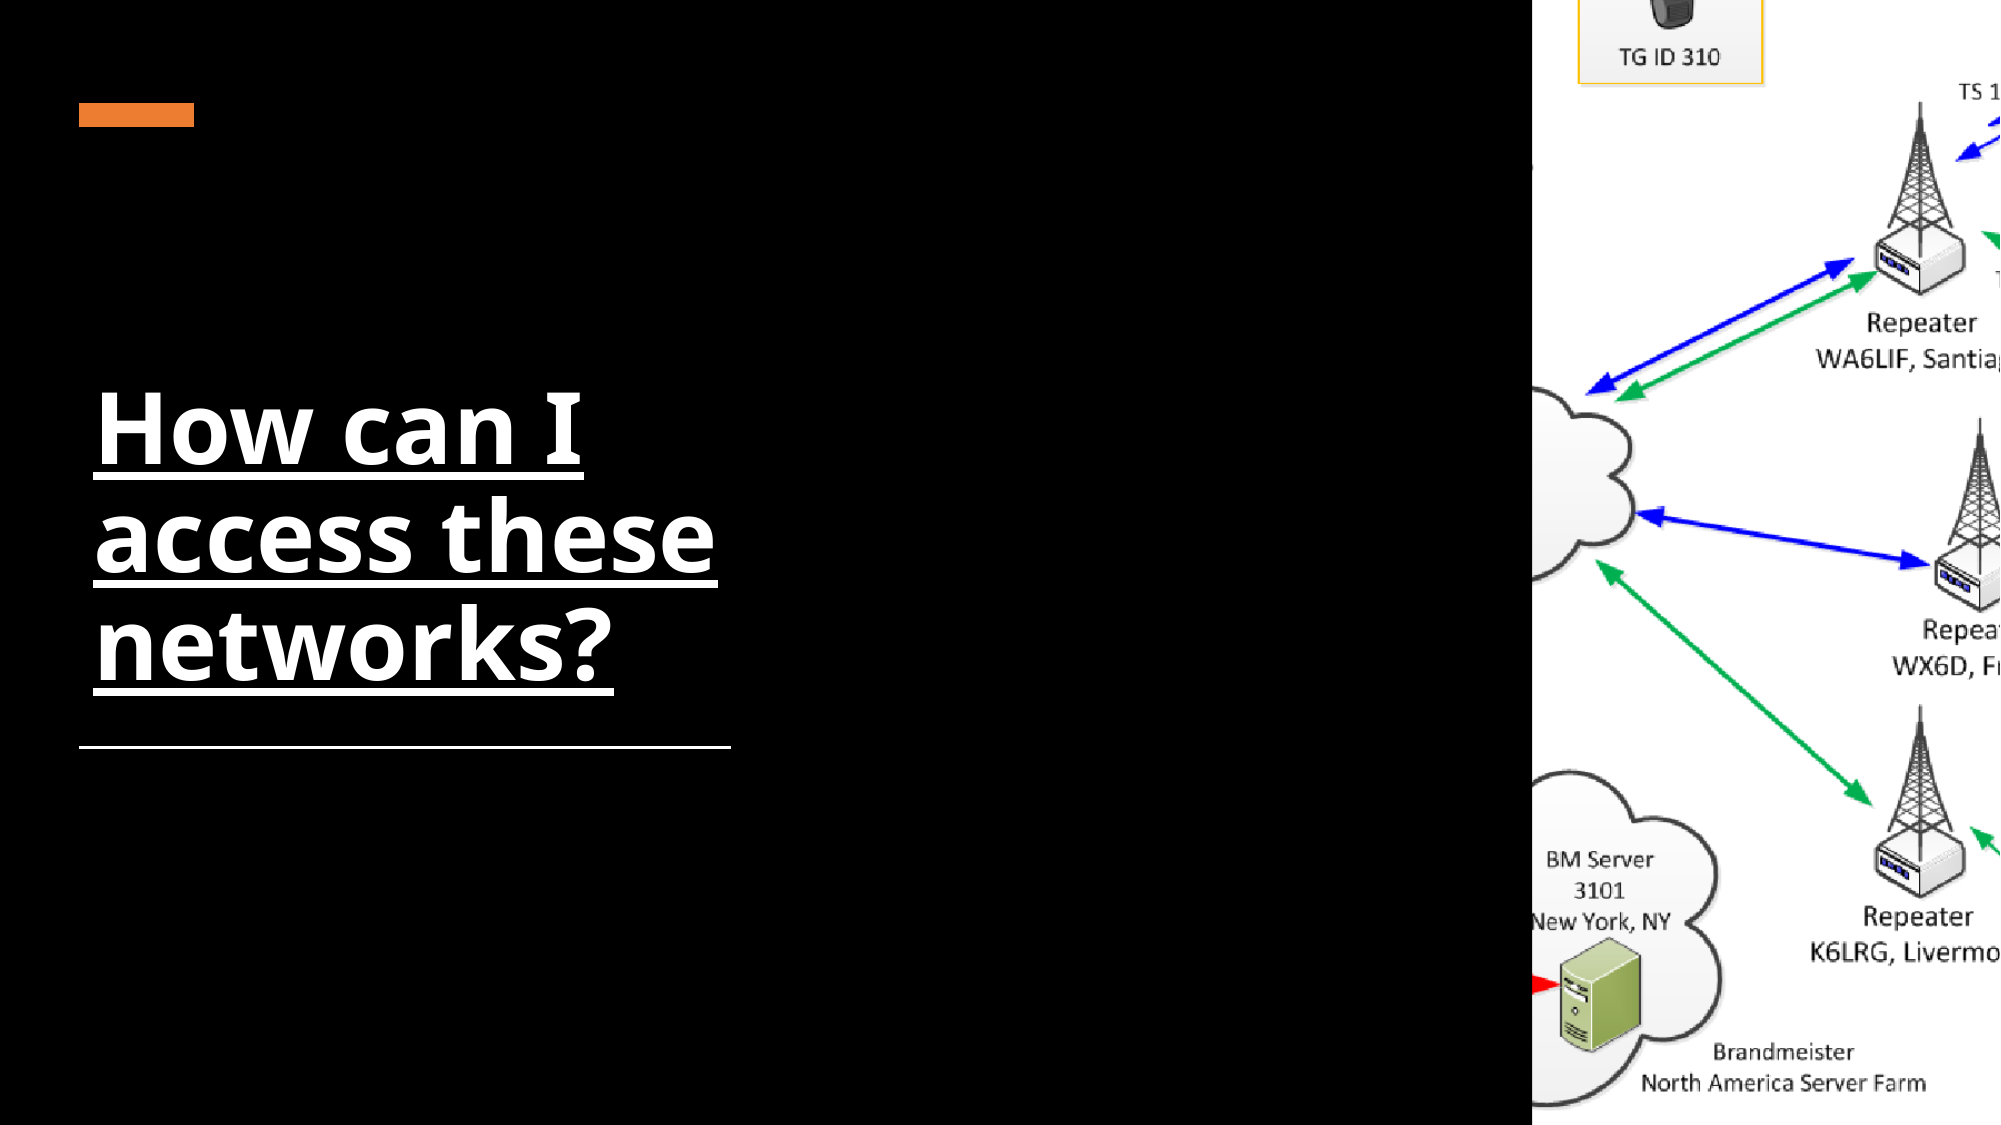

# How can I access these networks?